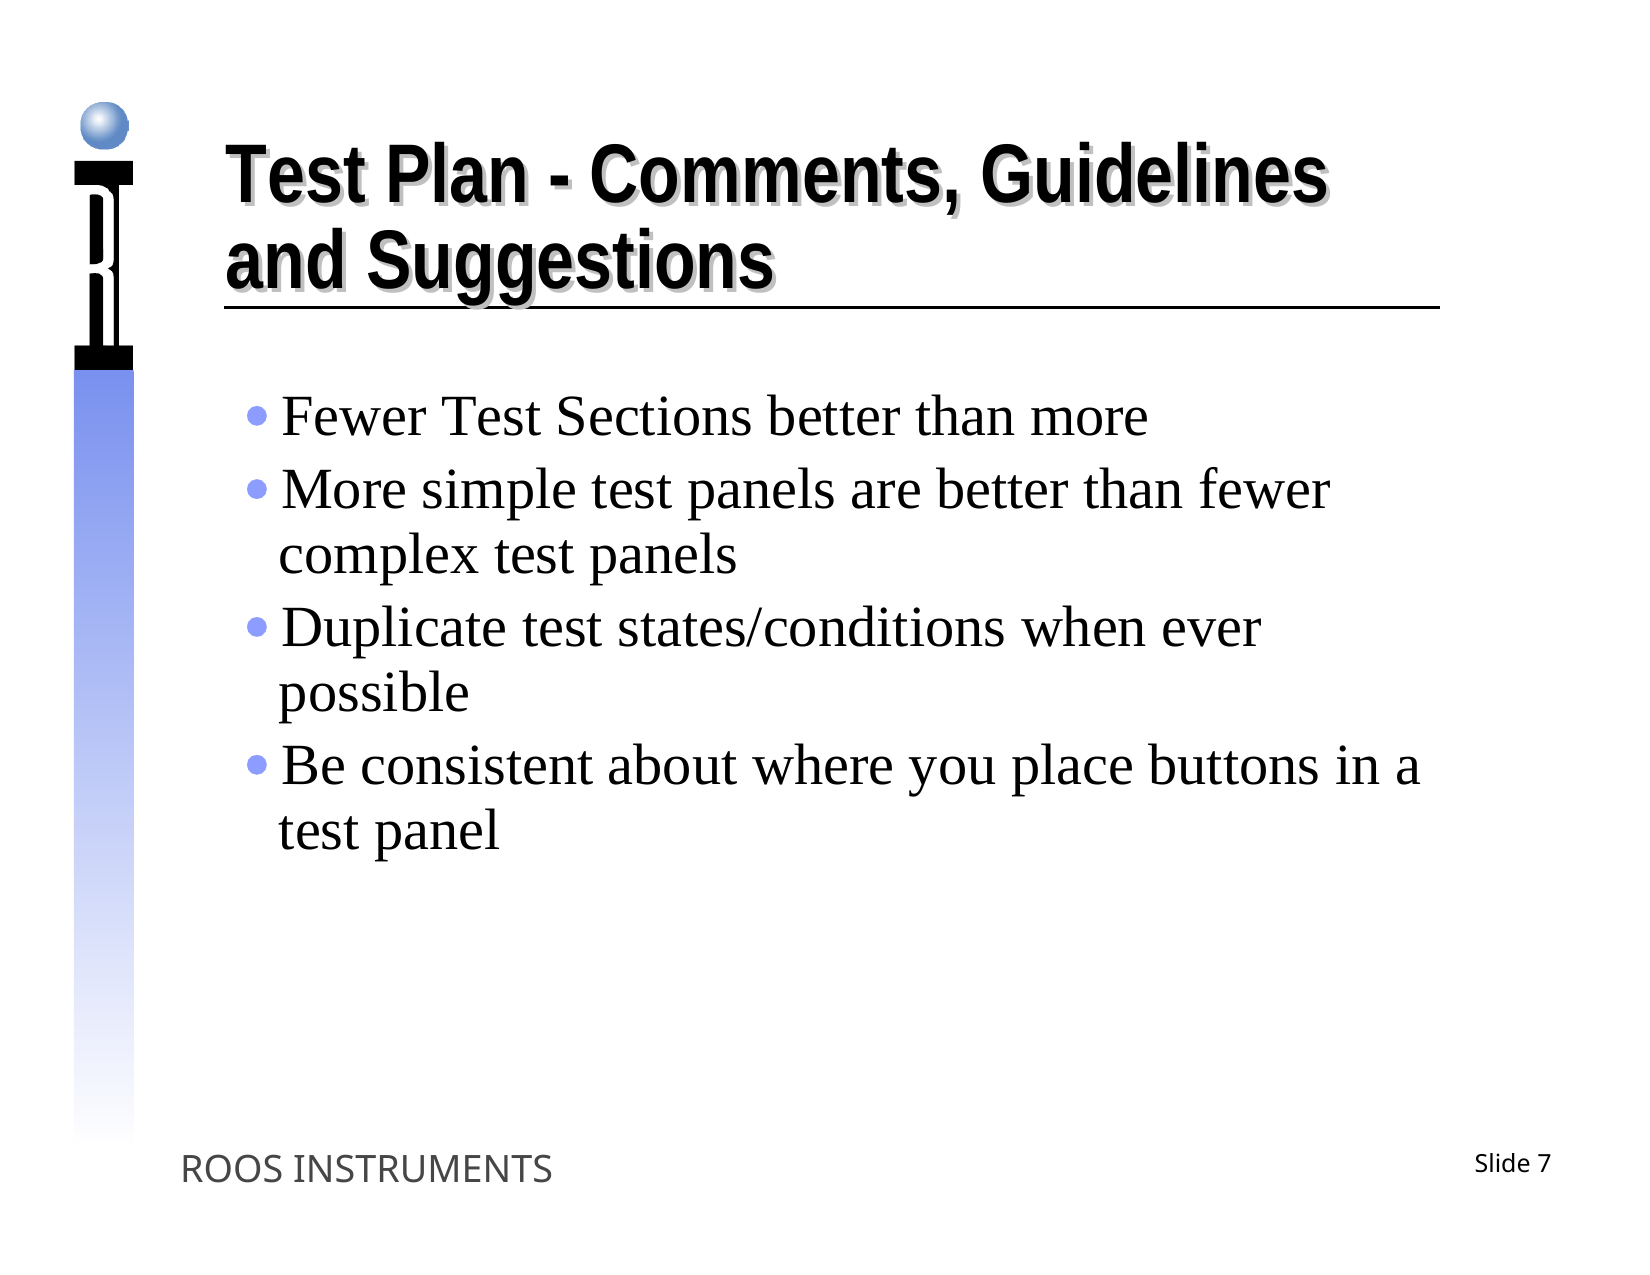

Test Plan - Comments, Guidelines and Suggestions
Fewer Test Sections better than more
More simple test panels are better than fewer complex test panels
Duplicate test states/conditions when ever possible
Be consistent about where you place buttons in a test panel
7